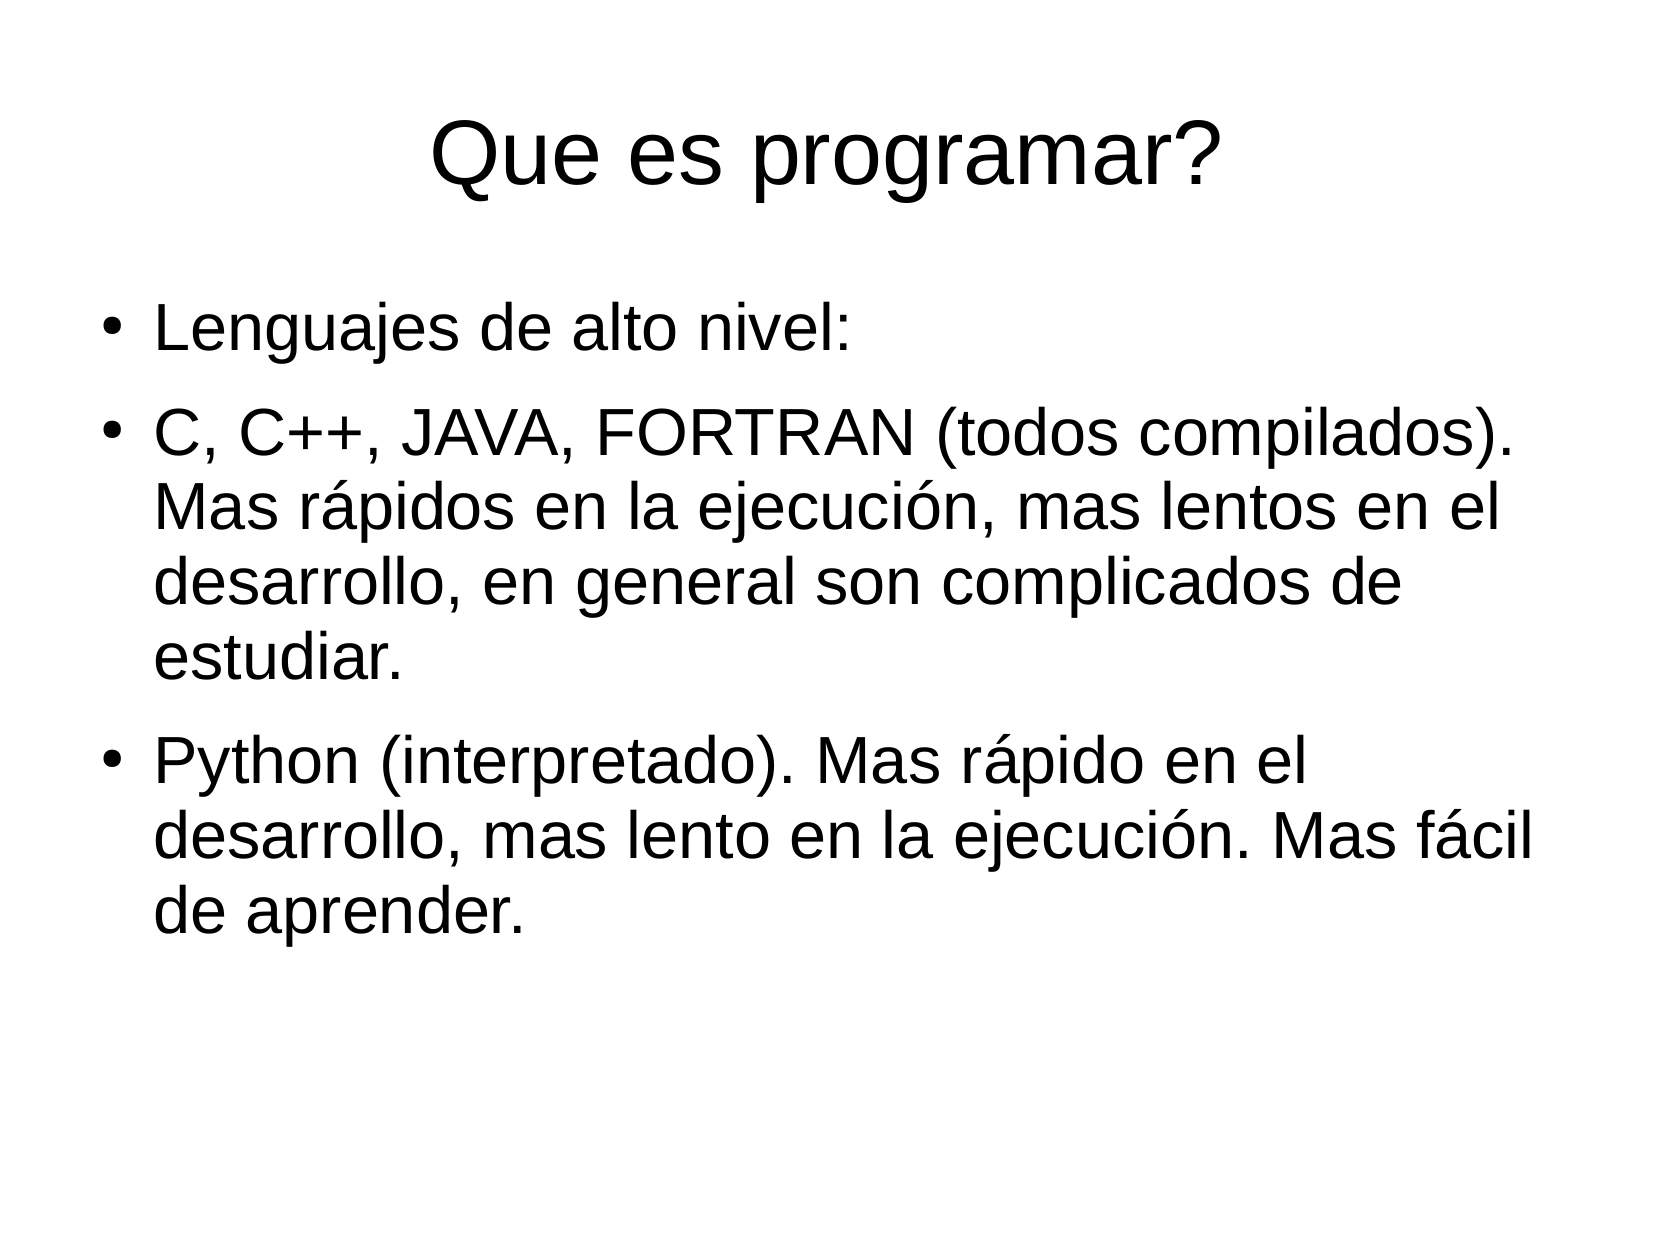

# Que es programar?
Lenguajes de alto nivel:
C, C++, JAVA, FORTRAN (todos compilados). Mas rápidos en la ejecución, mas lentos en el desarrollo, en general son complicados de estudiar.
Python (interpretado). Mas rápido en el desarrollo, mas lento en la ejecución. Mas fácil de aprender.